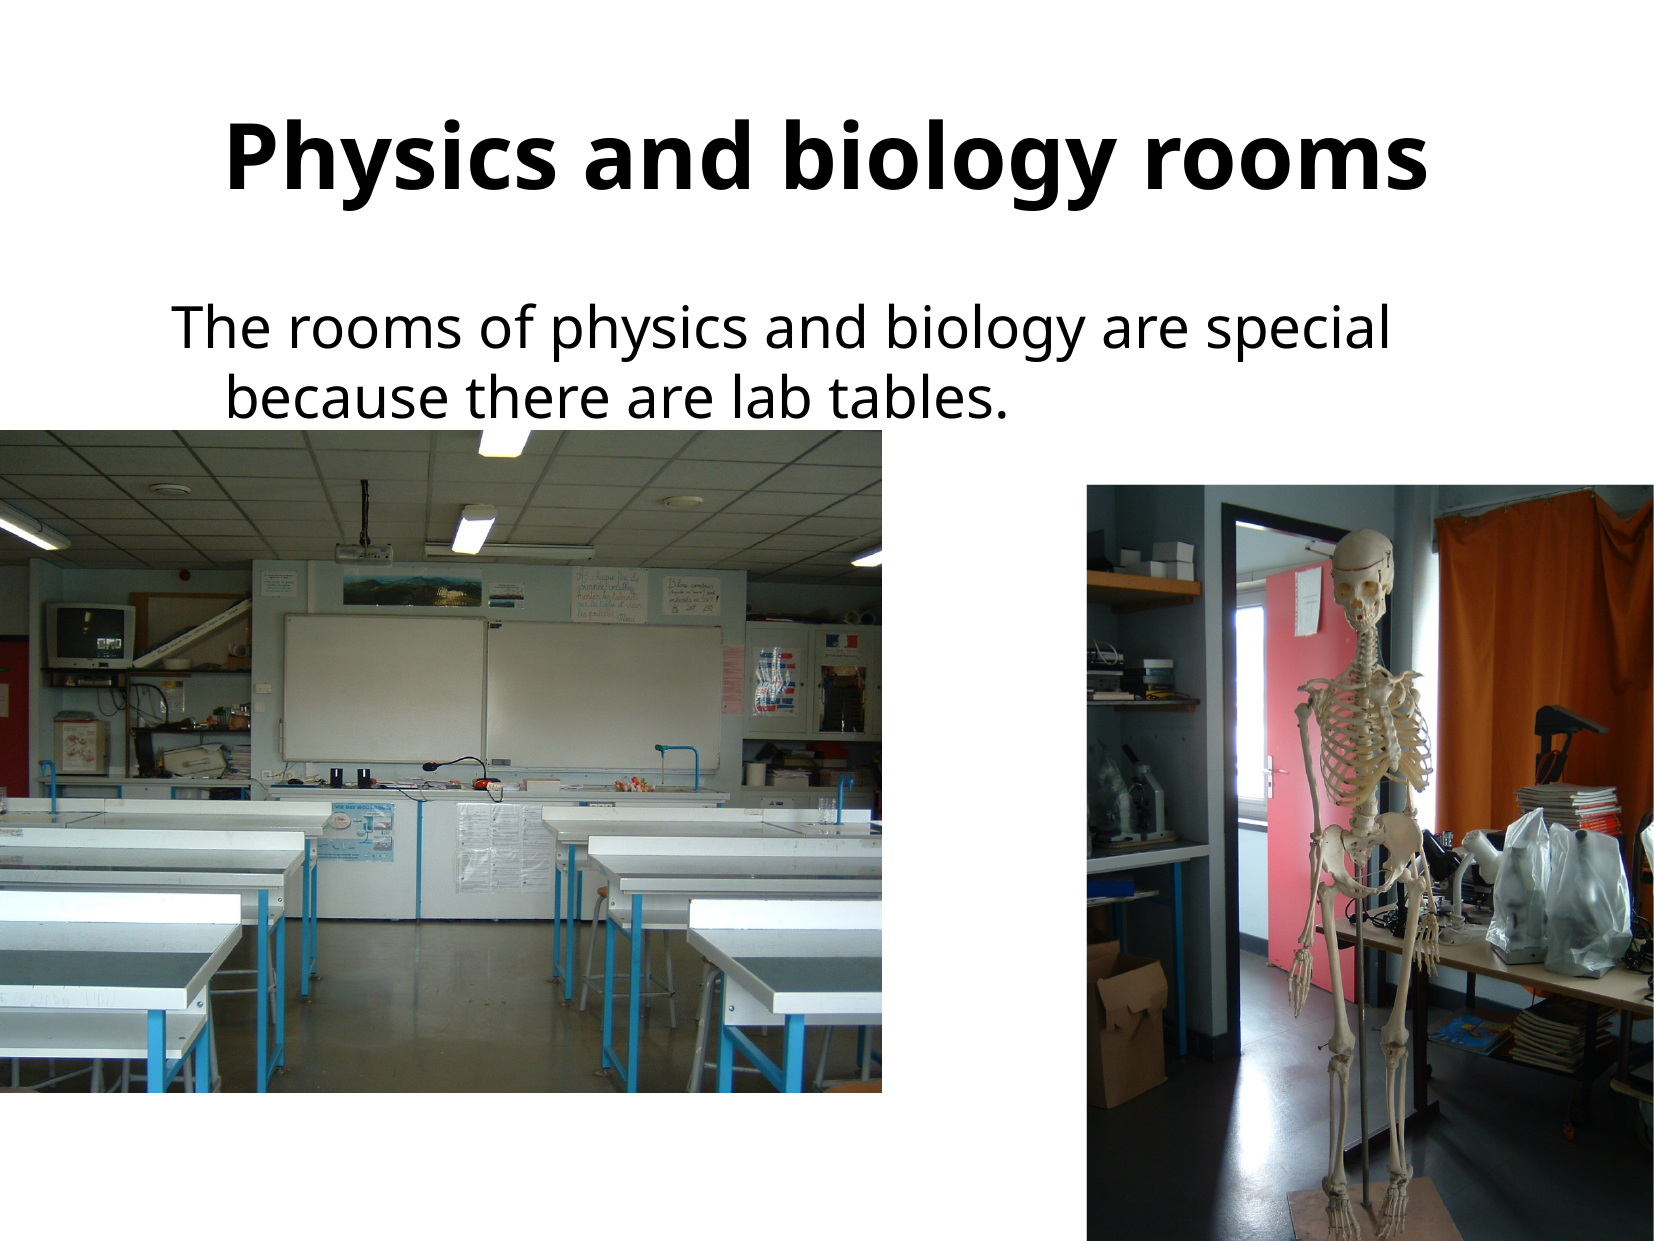

# Physics and biology rooms
The rooms of physics and biology are special because there are lab tables.